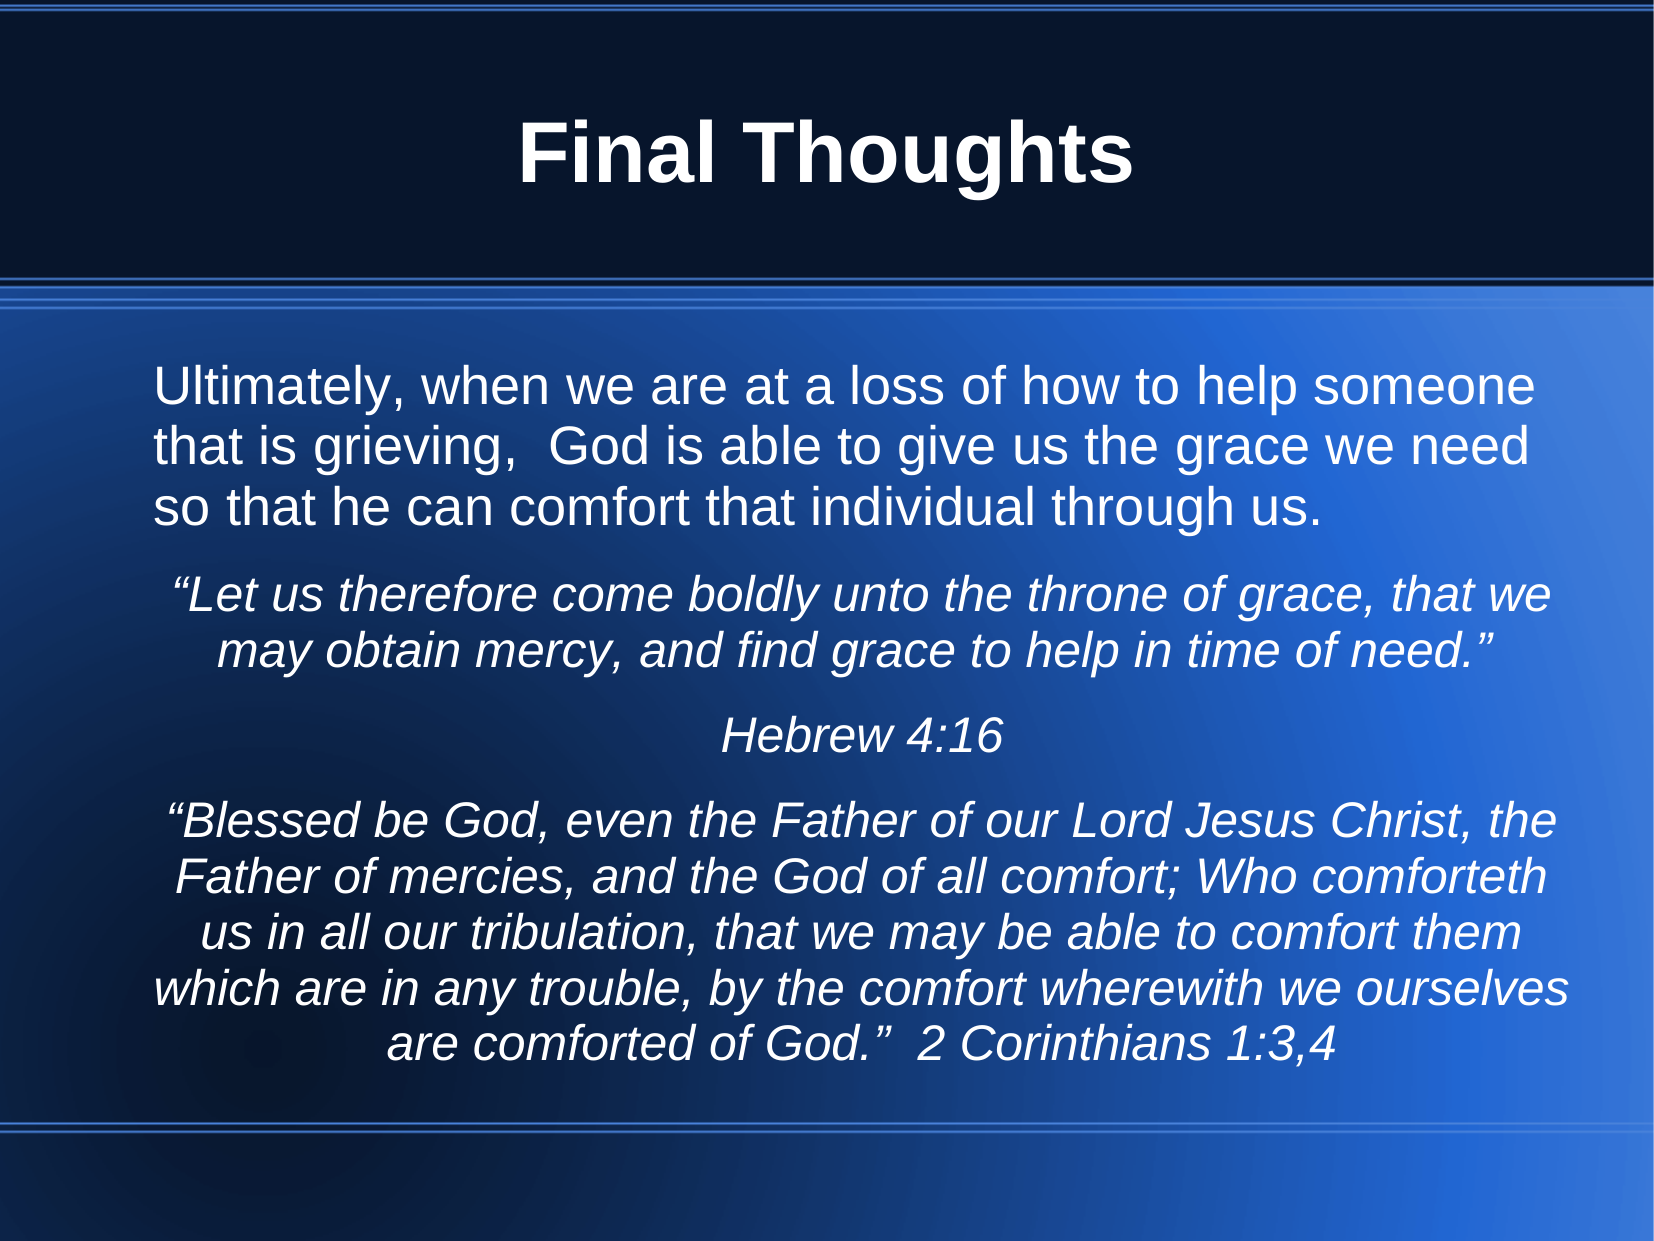

# Final Thoughts
Ultimately, when we are at a loss of how to help someone that is grieving, God is able to give us the grace we need so that he can comfort that individual through us.
“Let us therefore come boldly unto the throne of grace, that we may obtain mercy, and find grace to help in time of need.”
Hebrew 4:16
“Blessed be God, even the Father of our Lord Jesus Christ, the Father of mercies, and the God of all comfort; Who comforteth us in all our tribulation, that we may be able to comfort them which are in any trouble, by the comfort wherewith we ourselves are comforted of God.” 2 Corinthians 1:3,4